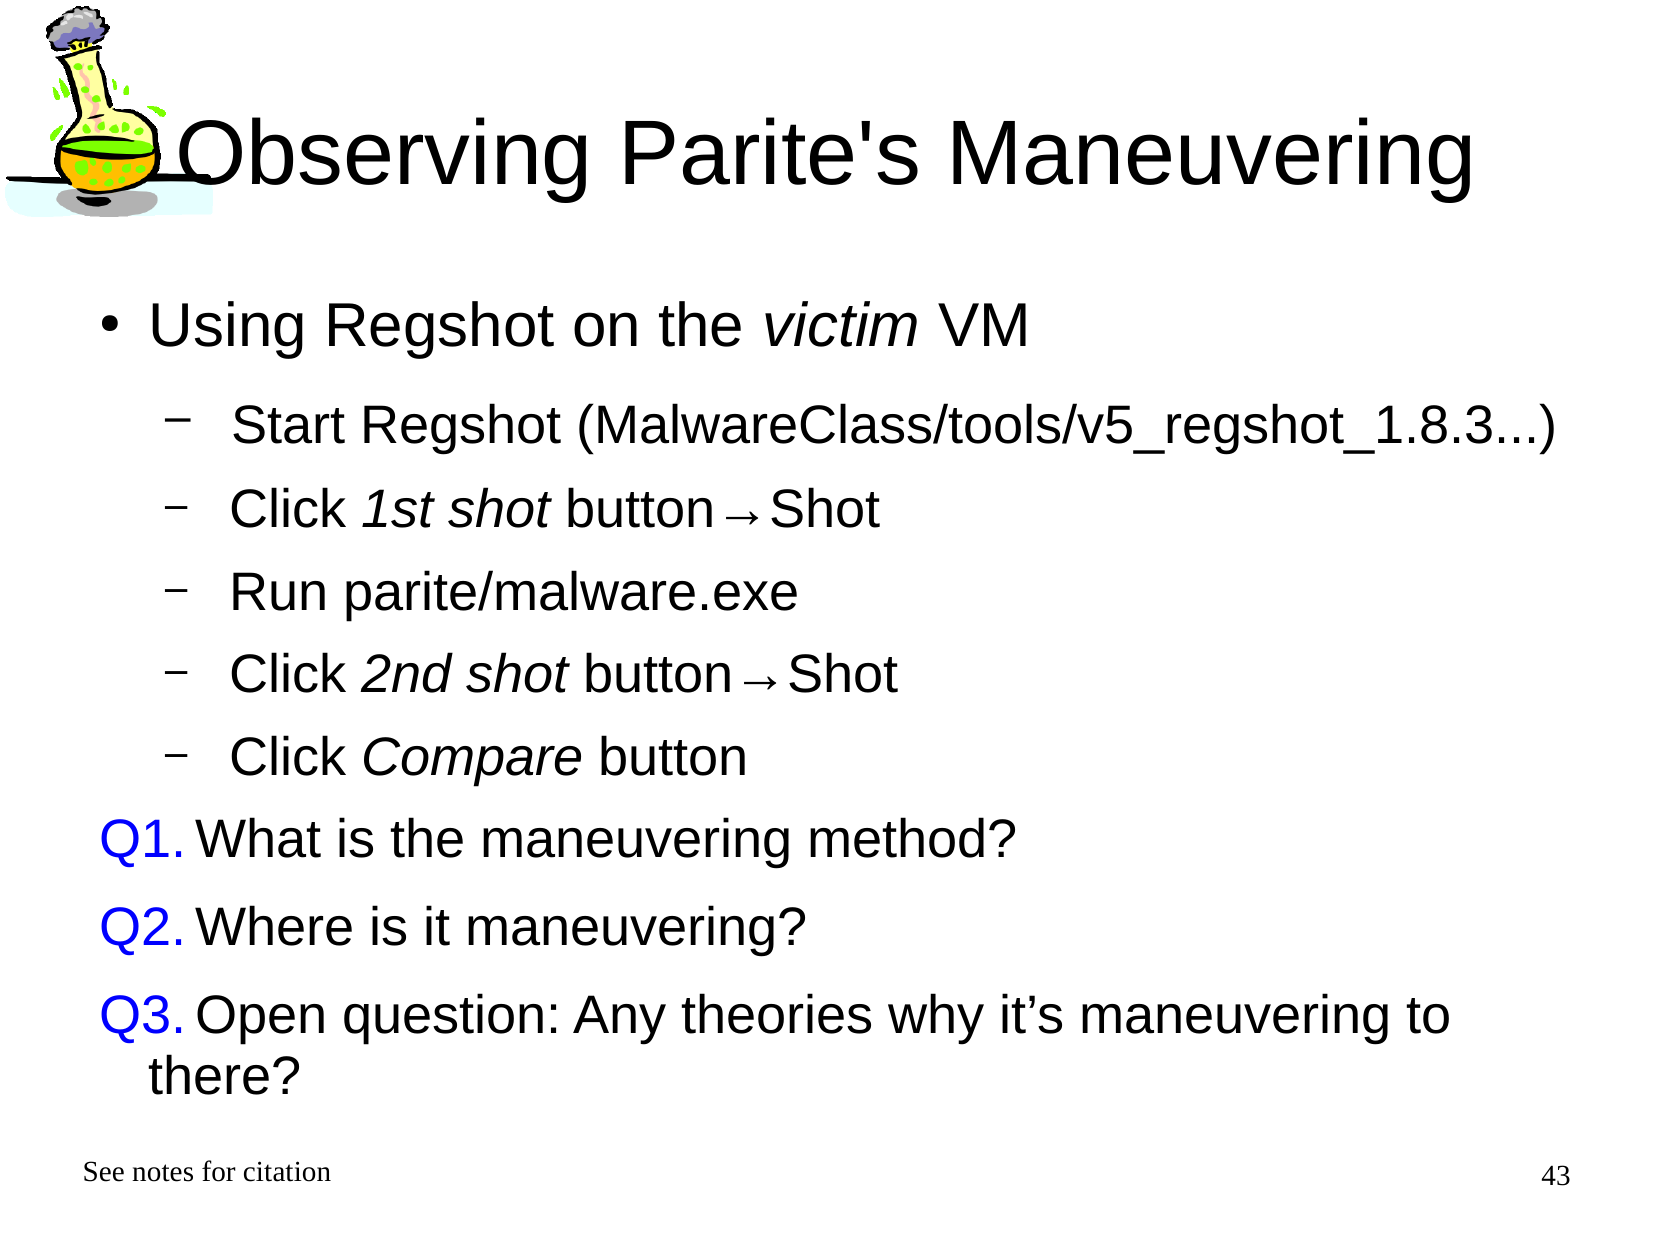

# Observing Parite's Maneuvering
Using Regshot on the victim VM
 Start Regshot (MalwareClass/tools/v5_regshot_1.8.3...)
 Click 1st shot button→Shot
 Run parite/malware.exe
 Click 2nd shot button→Shot
 Click Compare button
 What is the maneuvering method?
 Where is it maneuvering?
 Open question: Any theories why it’s maneuvering to there?
See notes for citation
43